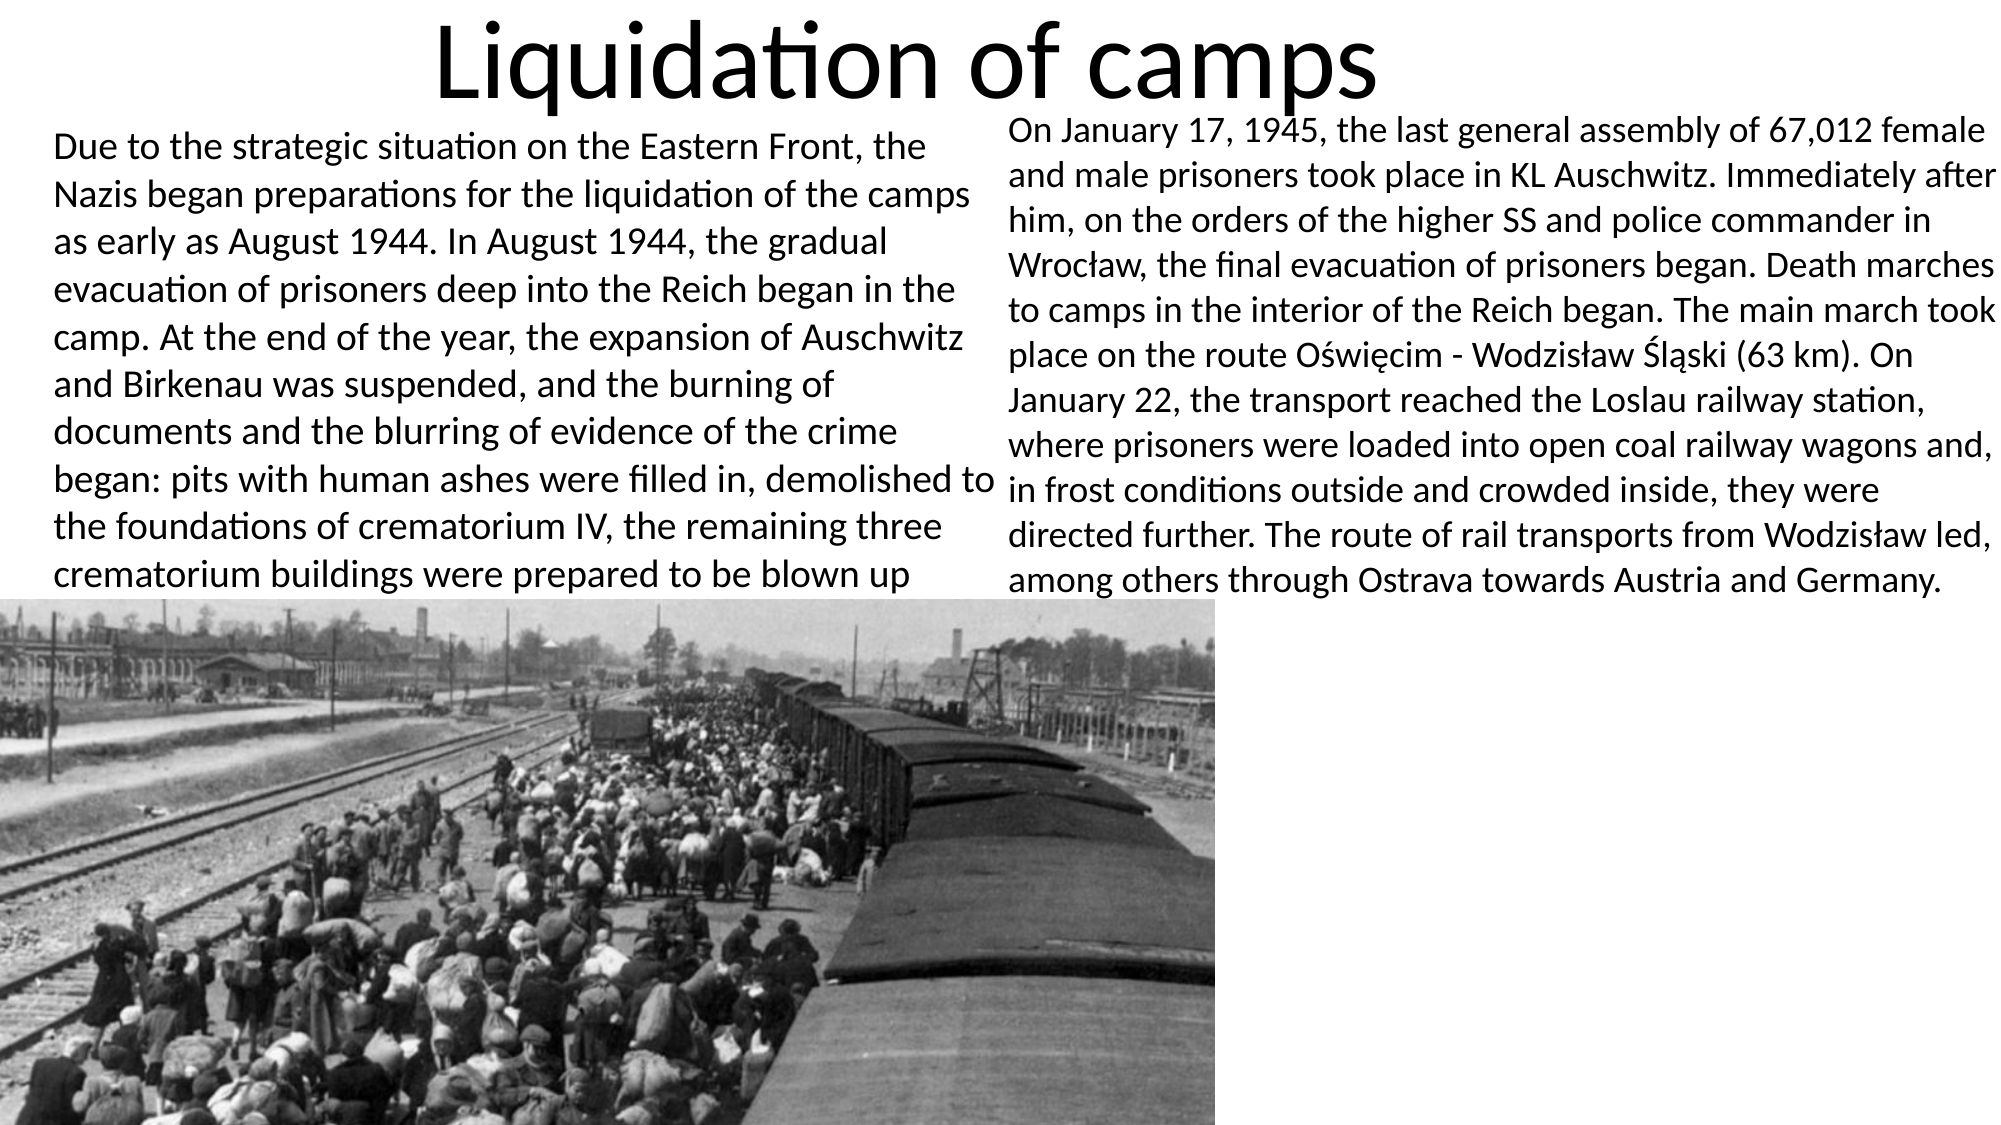

Liquidation of camps
On January 17, 1945, the last general assembly of 67,012 female and male prisoners took place in KL Auschwitz. Immediately after him, on the orders of the higher SS and police commander in Wrocław, the final evacuation of prisoners began. Death marches to camps in the interior of the Reich began. The main march took place on the route Oświęcim - Wodzisław Śląski (63 km). On January 22, the transport reached the Loslau railway station, where prisoners were loaded into open coal railway wagons and, in frost conditions outside and crowded inside, they were directed further. The route of rail transports from Wodzisław led, among others through Ostrava towards Austria and Germany.
Due to the strategic situation on the Eastern Front, the Nazis began preparations for the liquidation of the camps as early as August 1944. In August 1944, the gradual evacuation of prisoners deep into the Reich began in the camp. At the end of the year, the expansion of Auschwitz and Birkenau was suspended, and the burning of documents and the blurring of evidence of the crime began: pits with human ashes were filled in, demolished to the foundations of crematorium IV, the remaining three crematorium buildings were prepared to be blown up